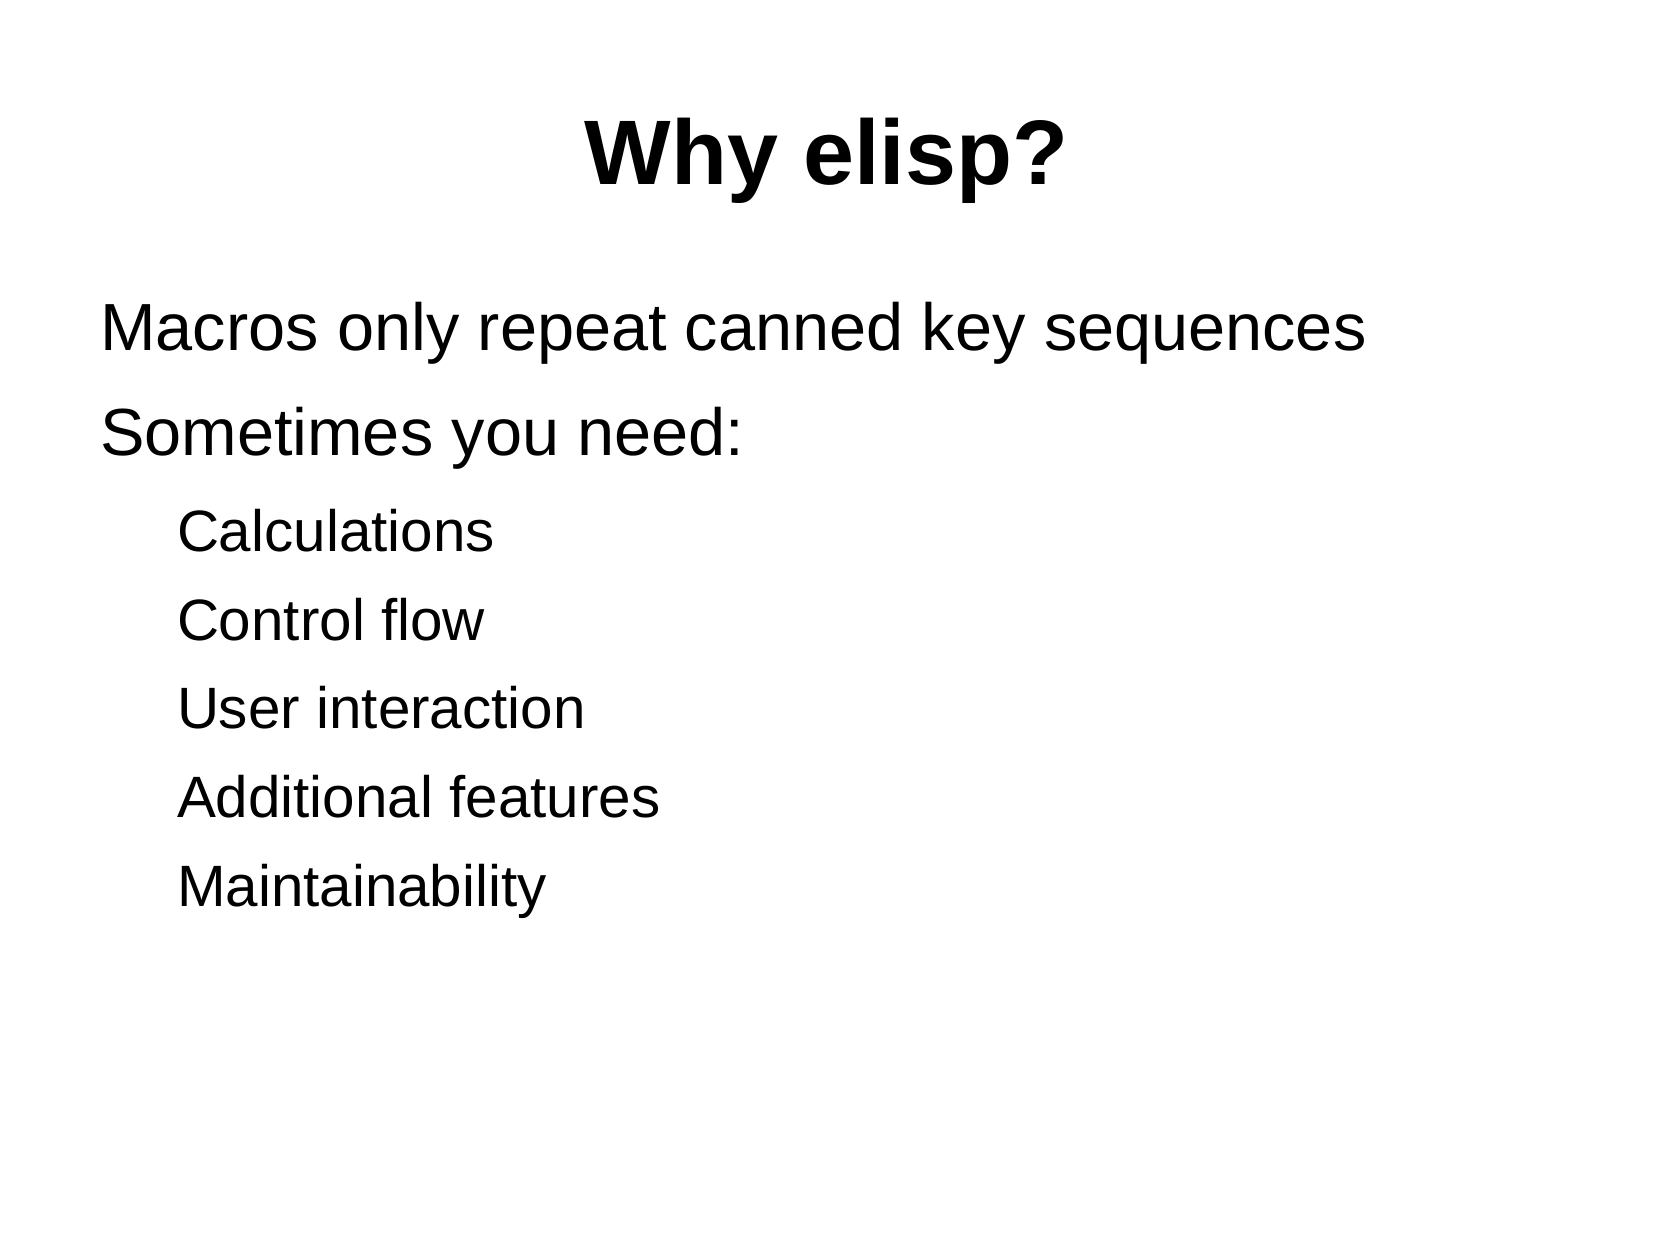

# Why elisp?
Macros only repeat canned key sequences
Sometimes you need:
Calculations
Control flow
User interaction
Additional features
Maintainability